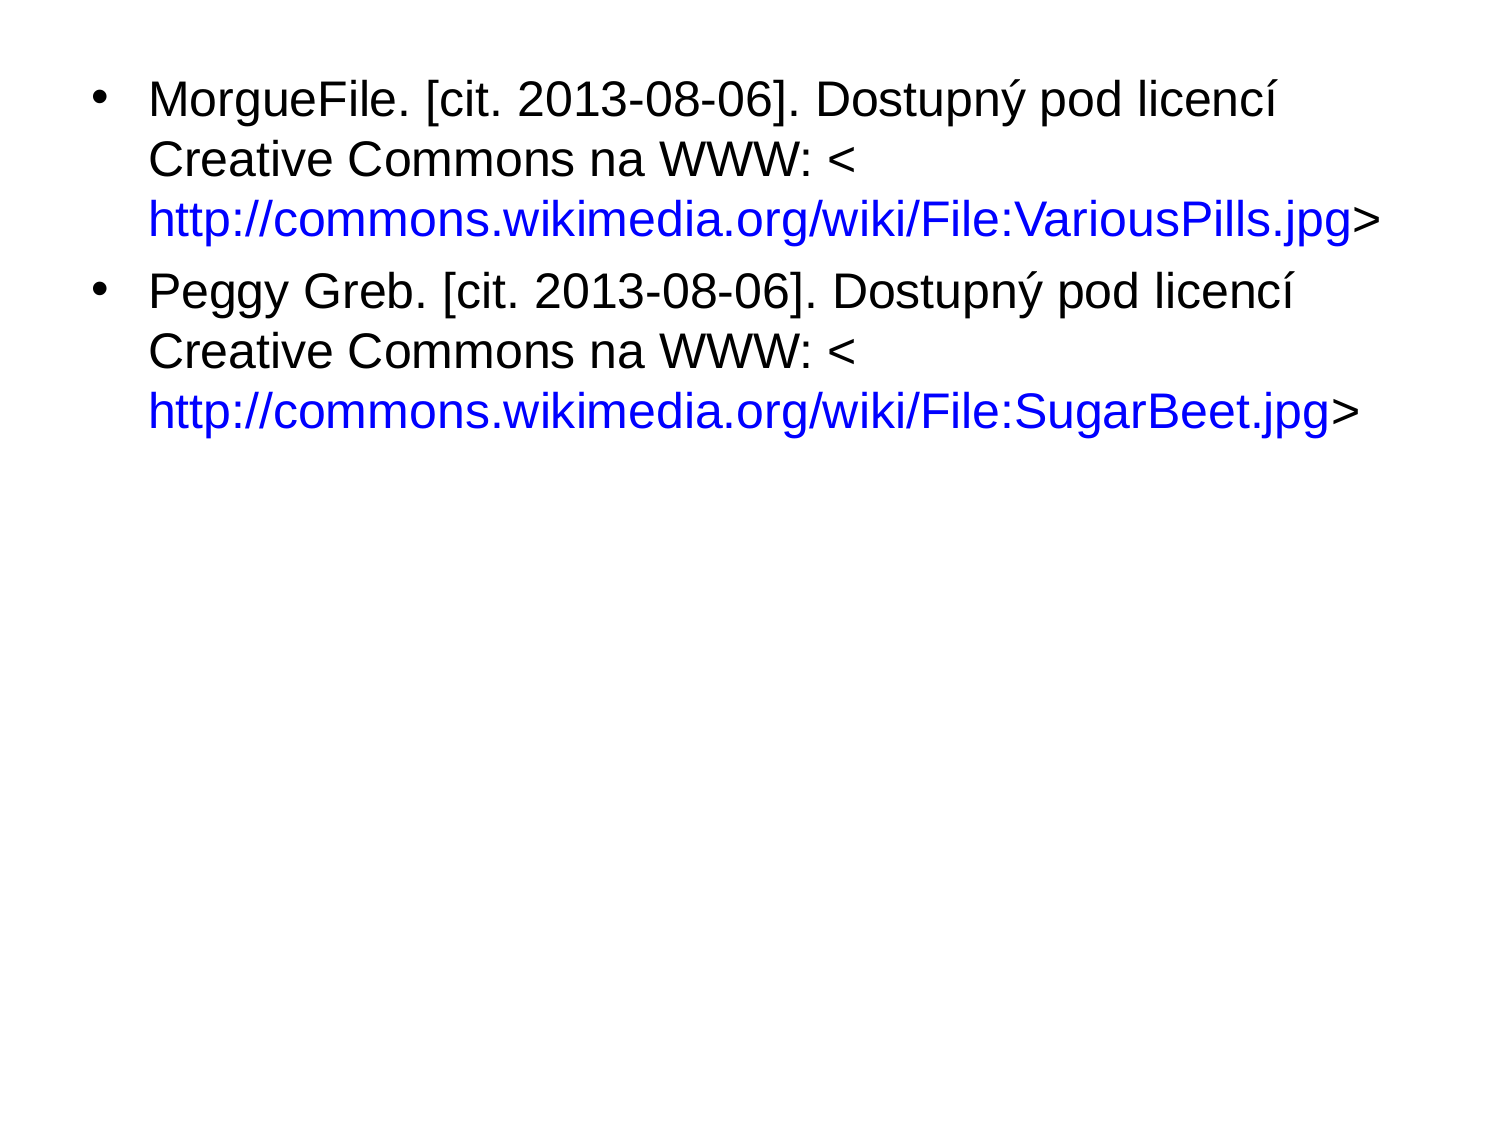

# MorgueFile. [cit. 2013-08-06]. Dostupný pod licencí Creative Commons na WWW: <http://commons.wikimedia.org/wiki/File:VariousPills.jpg>
Peggy Greb. [cit. 2013-08-06]. Dostupný pod licencí Creative Commons na WWW: <http://commons.wikimedia.org/wiki/File:SugarBeet.jpg>